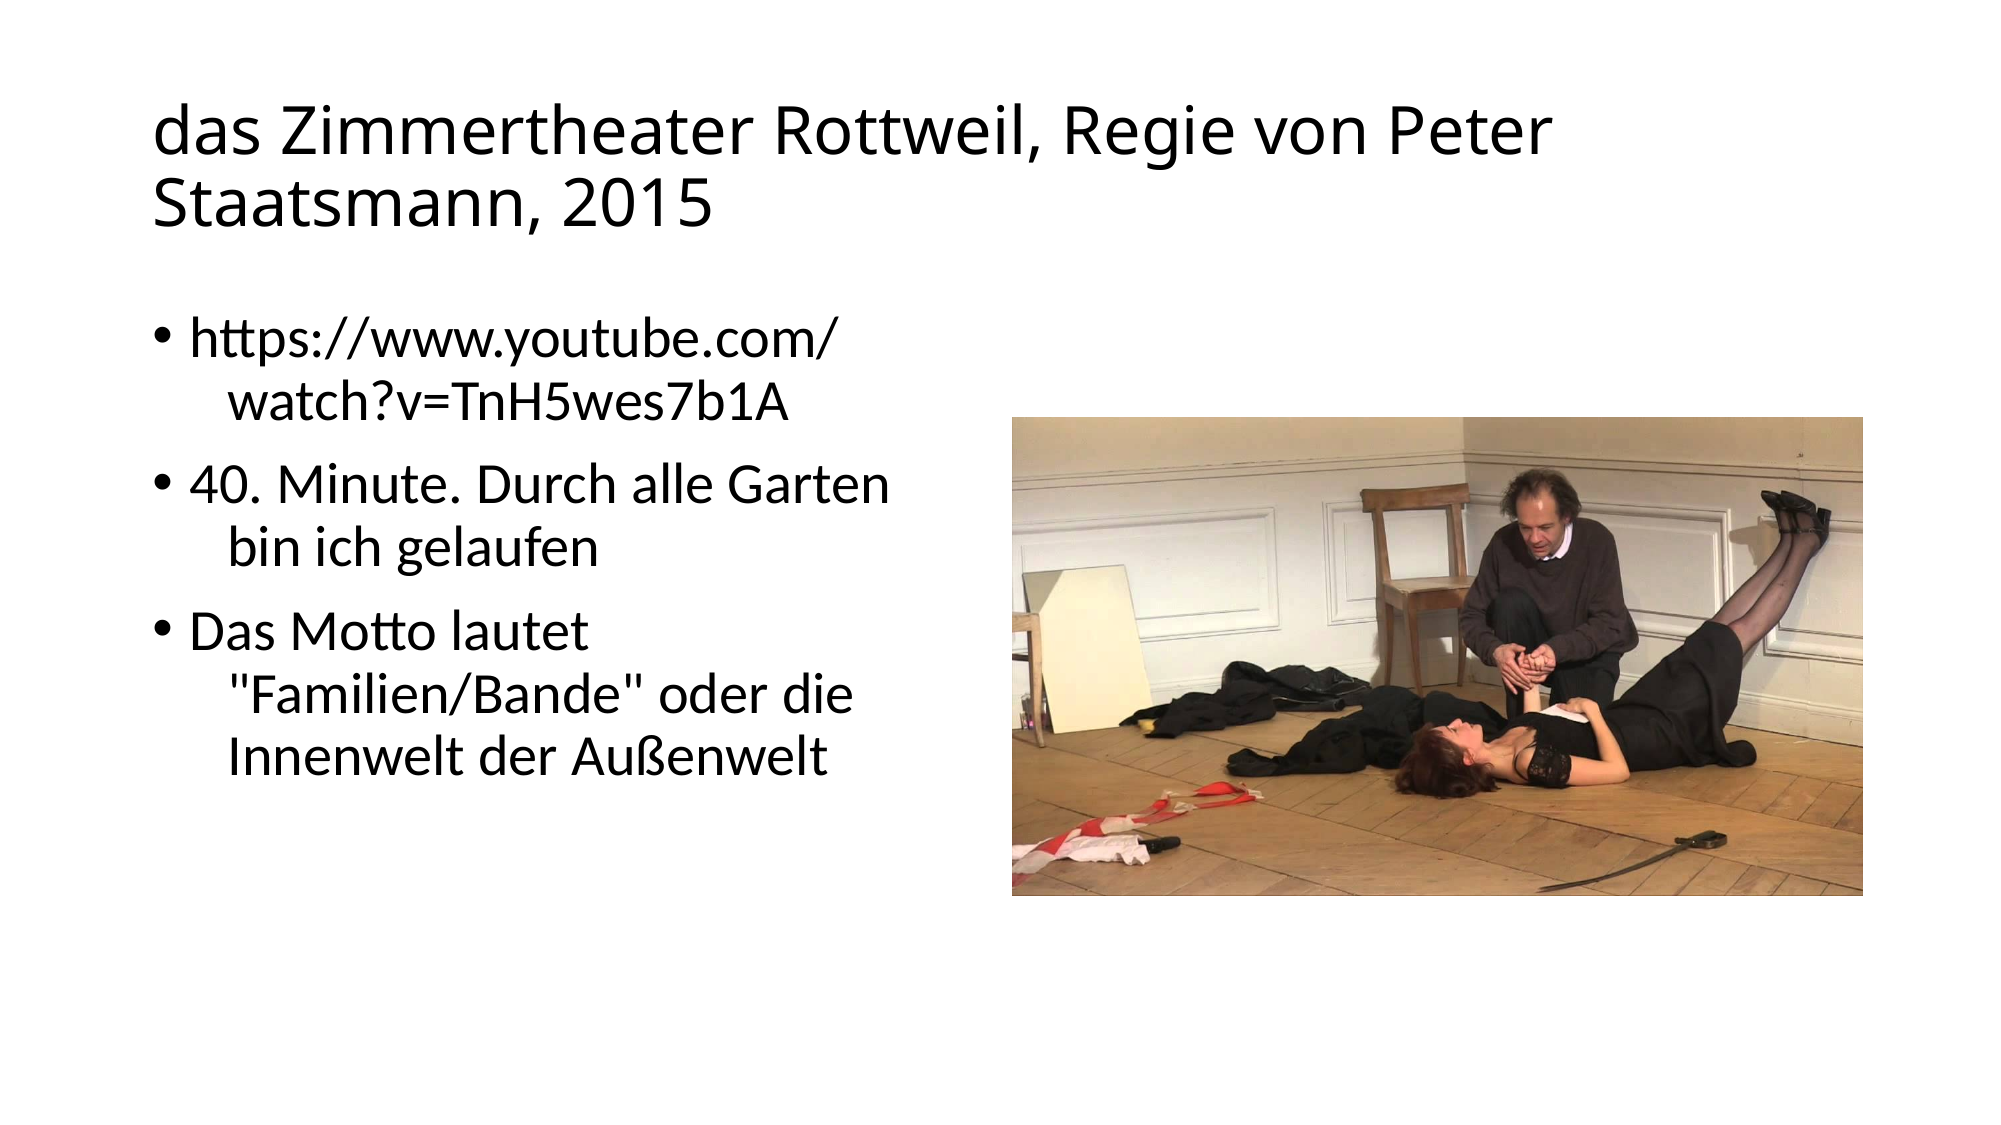

# das Zimmertheater Rottweil, Regie von Peter Staatsmann, 2015
https://www.youtube.com/watch?v=TnH5wes7b1A
40. Minute. Durch alle Garten bin ich gelaufen
Das Motto lautet "Familien/Bande" oder die Innenwelt der Außenwelt